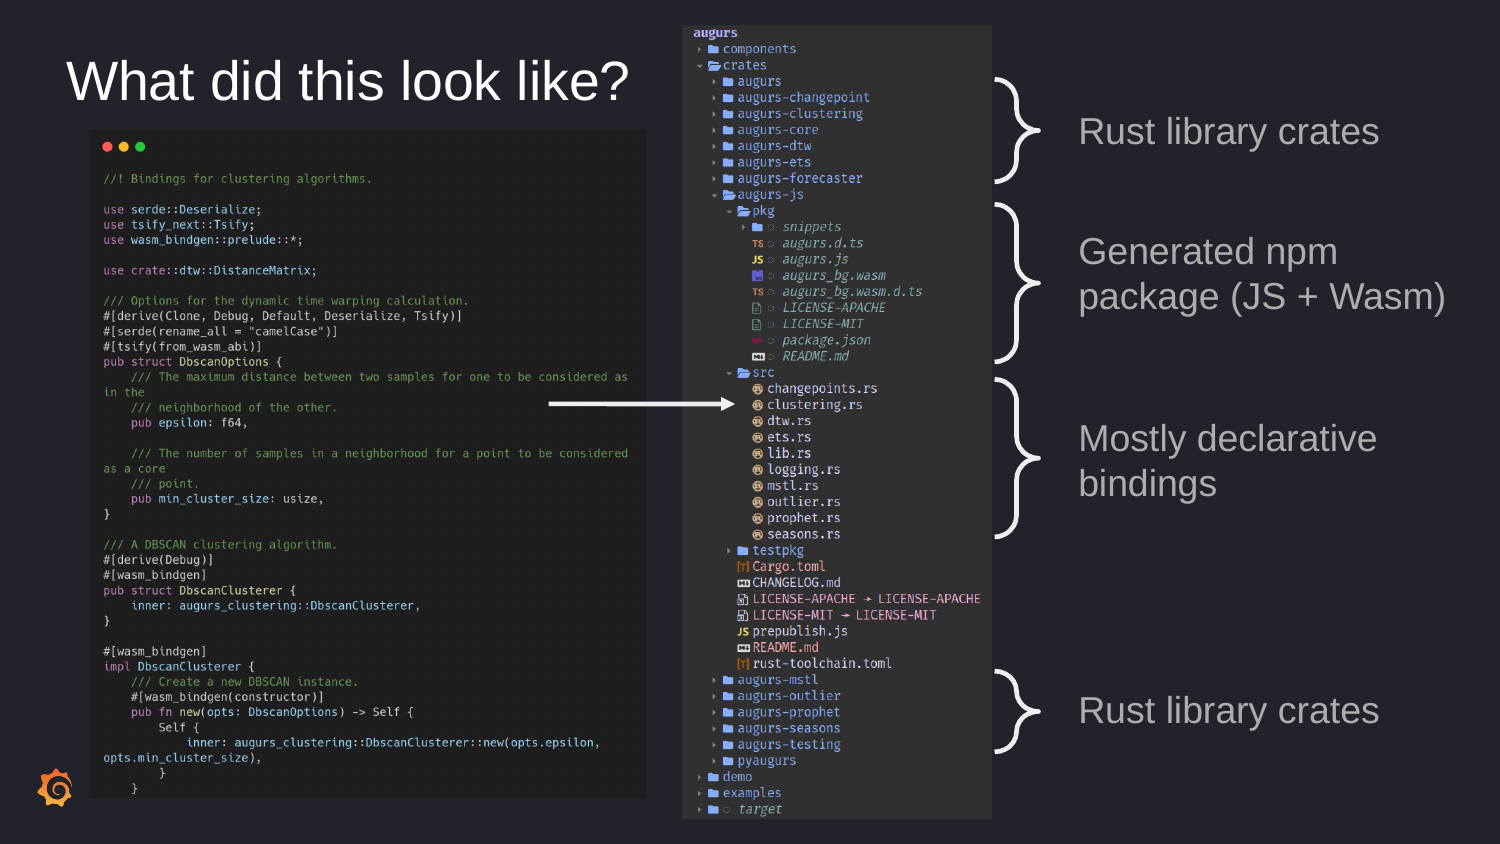

# What did this look like?
Rust library crates
Generated npm package (JS + Wasm)
Mostly declarative bindings
Rust library crates